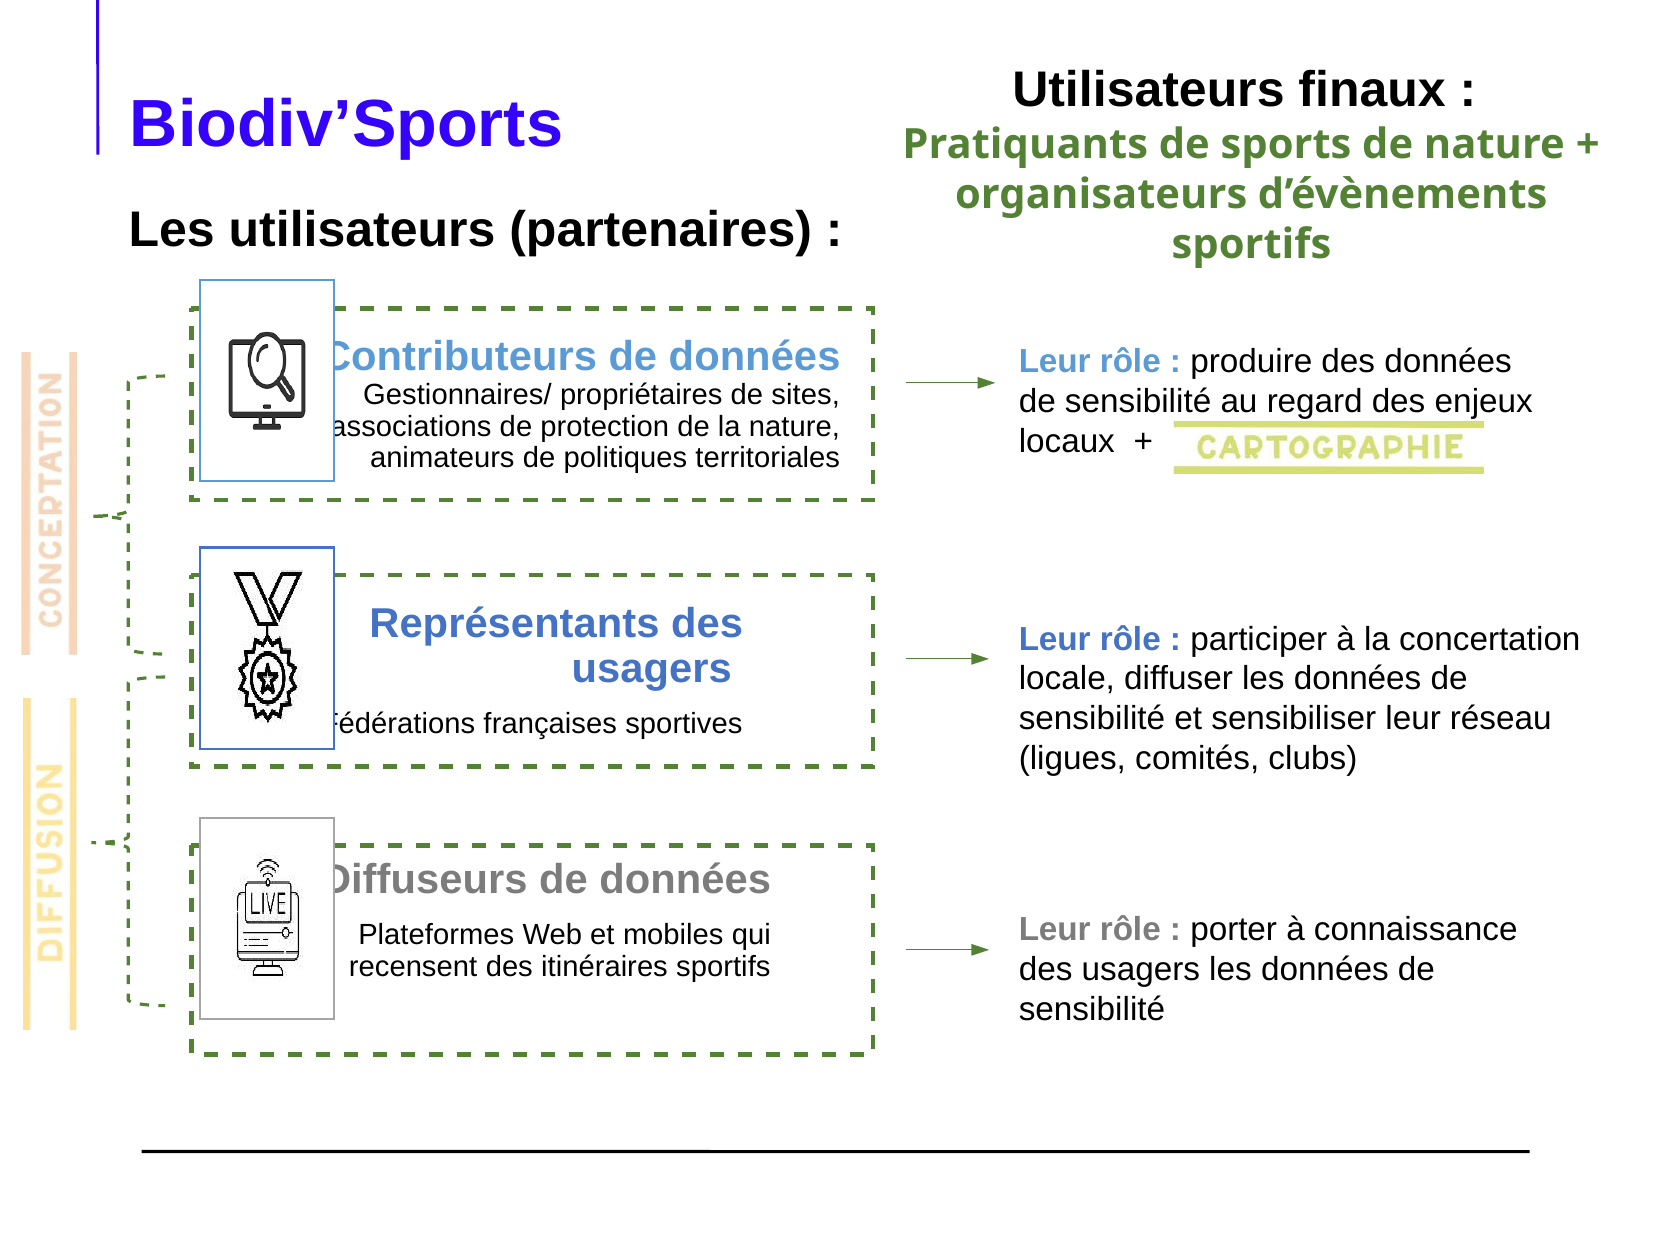

Biodiv’Sports
Utilisateurs finaux :
Pratiquants de sports de nature +
organisateurs d’évènements sportifs
Contributeurs de données Gestionnaires/ propriétaires de sites, associations de protection de la nature, animateurs de politiques territoriales
Représentants des usagers
Fédérations françaises sportives
Diffuseurs de données
Plateformes Web et mobiles qui recensent des itinéraires sportifs
Les utilisateurs (partenaires) :
Leur rôle : produire des données de sensibilité au regard des enjeux locaux +
Leur rôle : participer à la concertation locale, diffuser les données de sensibilité et sensibiliser leur réseau (ligues, comités, clubs)
Leur rôle : porter à connaissance des usagers les données de sensibilité